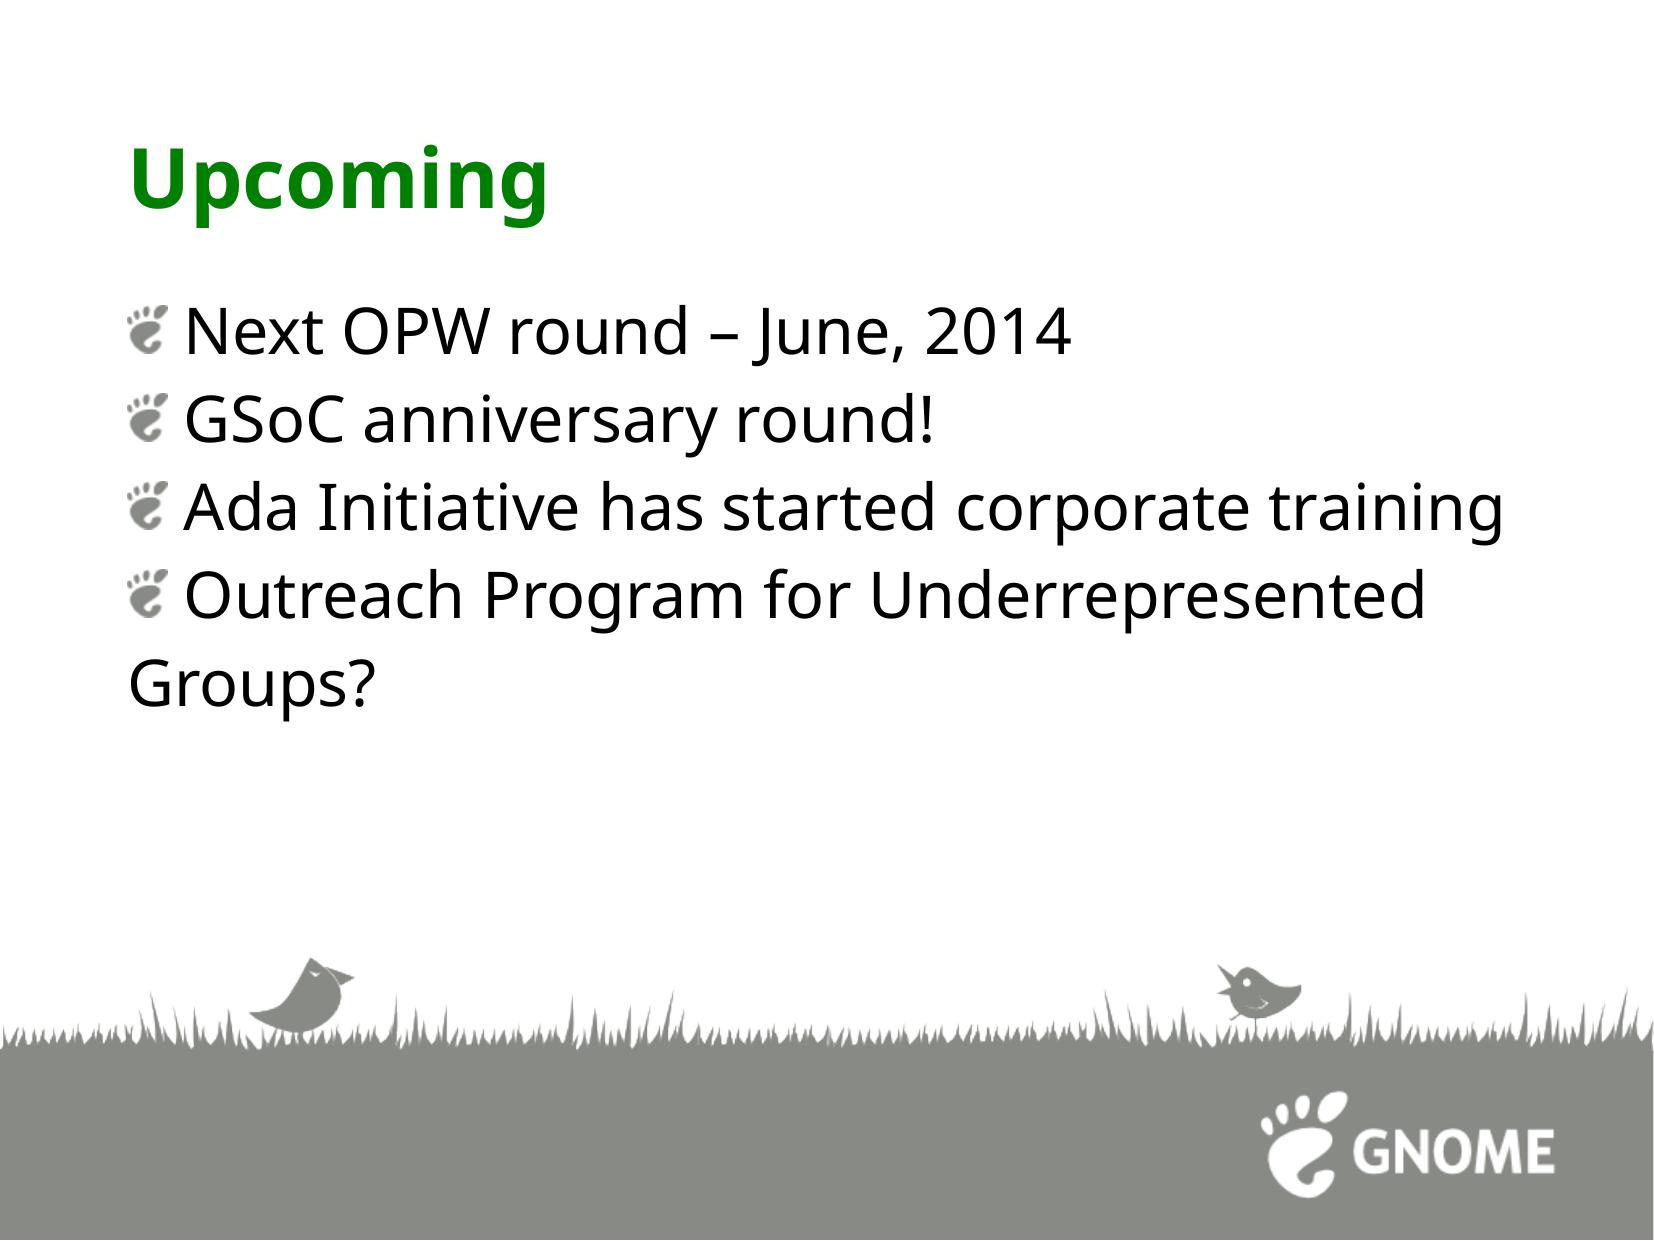

Upcoming
 Next OPW round – June, 2014
 GSoC anniversary round!
 Ada Initiative has started corporate training
 Outreach Program for Underrepresented Groups?